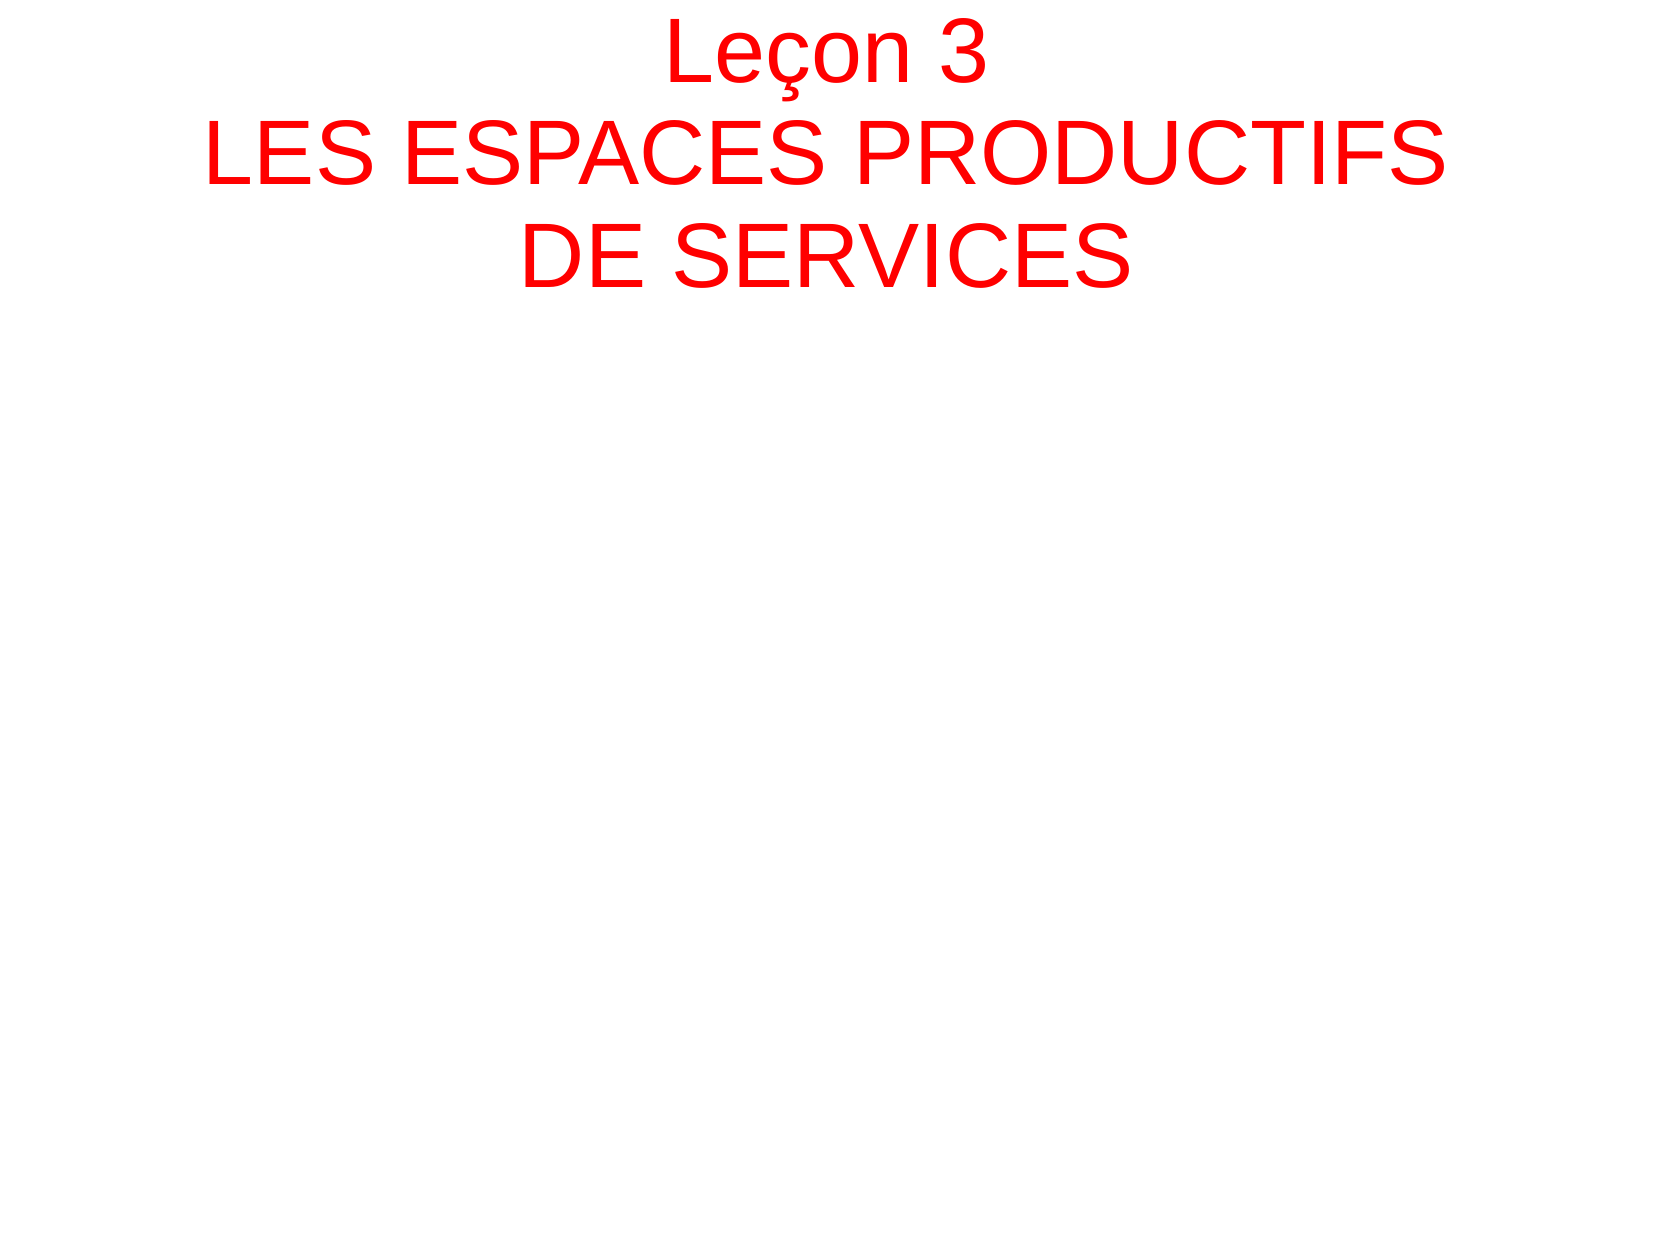

# Leçon 3 LES ESPACES PRODUCTIFS DE SERVICES